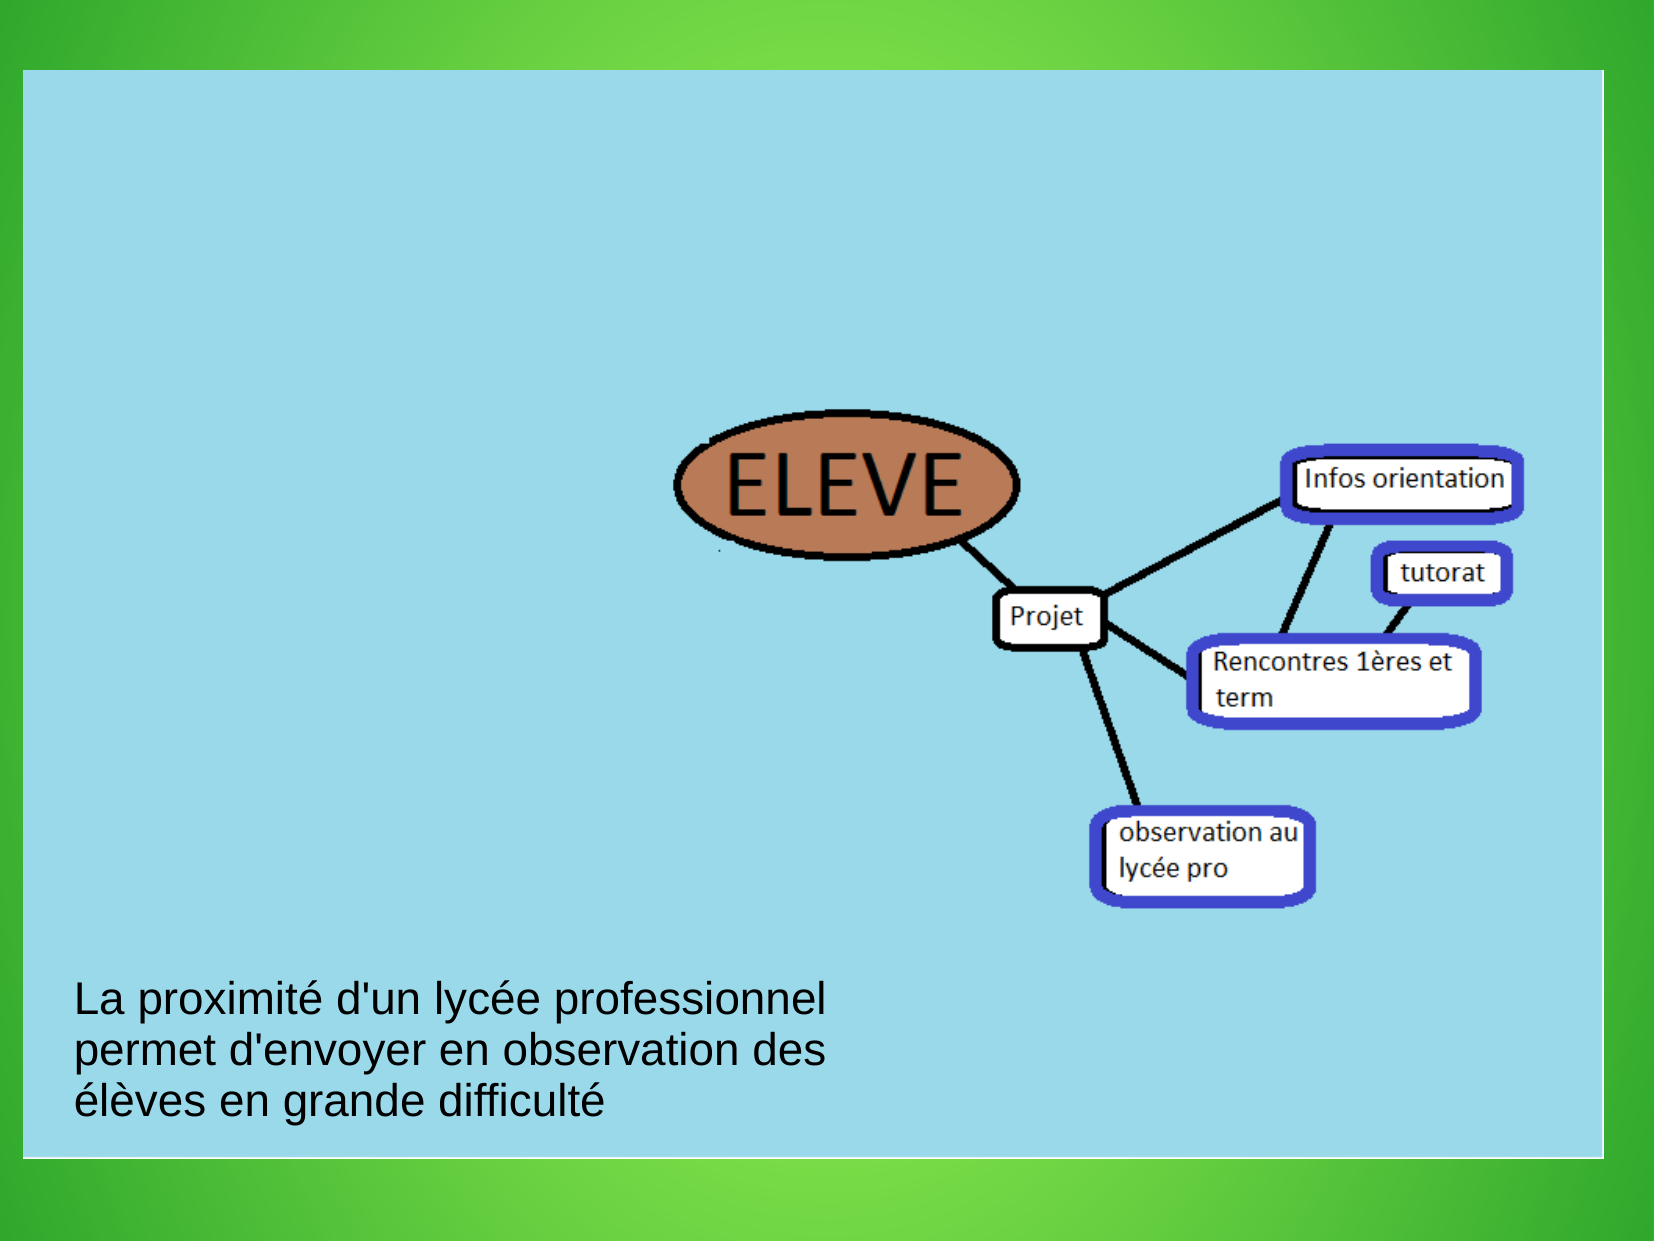

La proximité d'un lycée professionnel permet d'envoyer en observation des élèves en grande difficulté